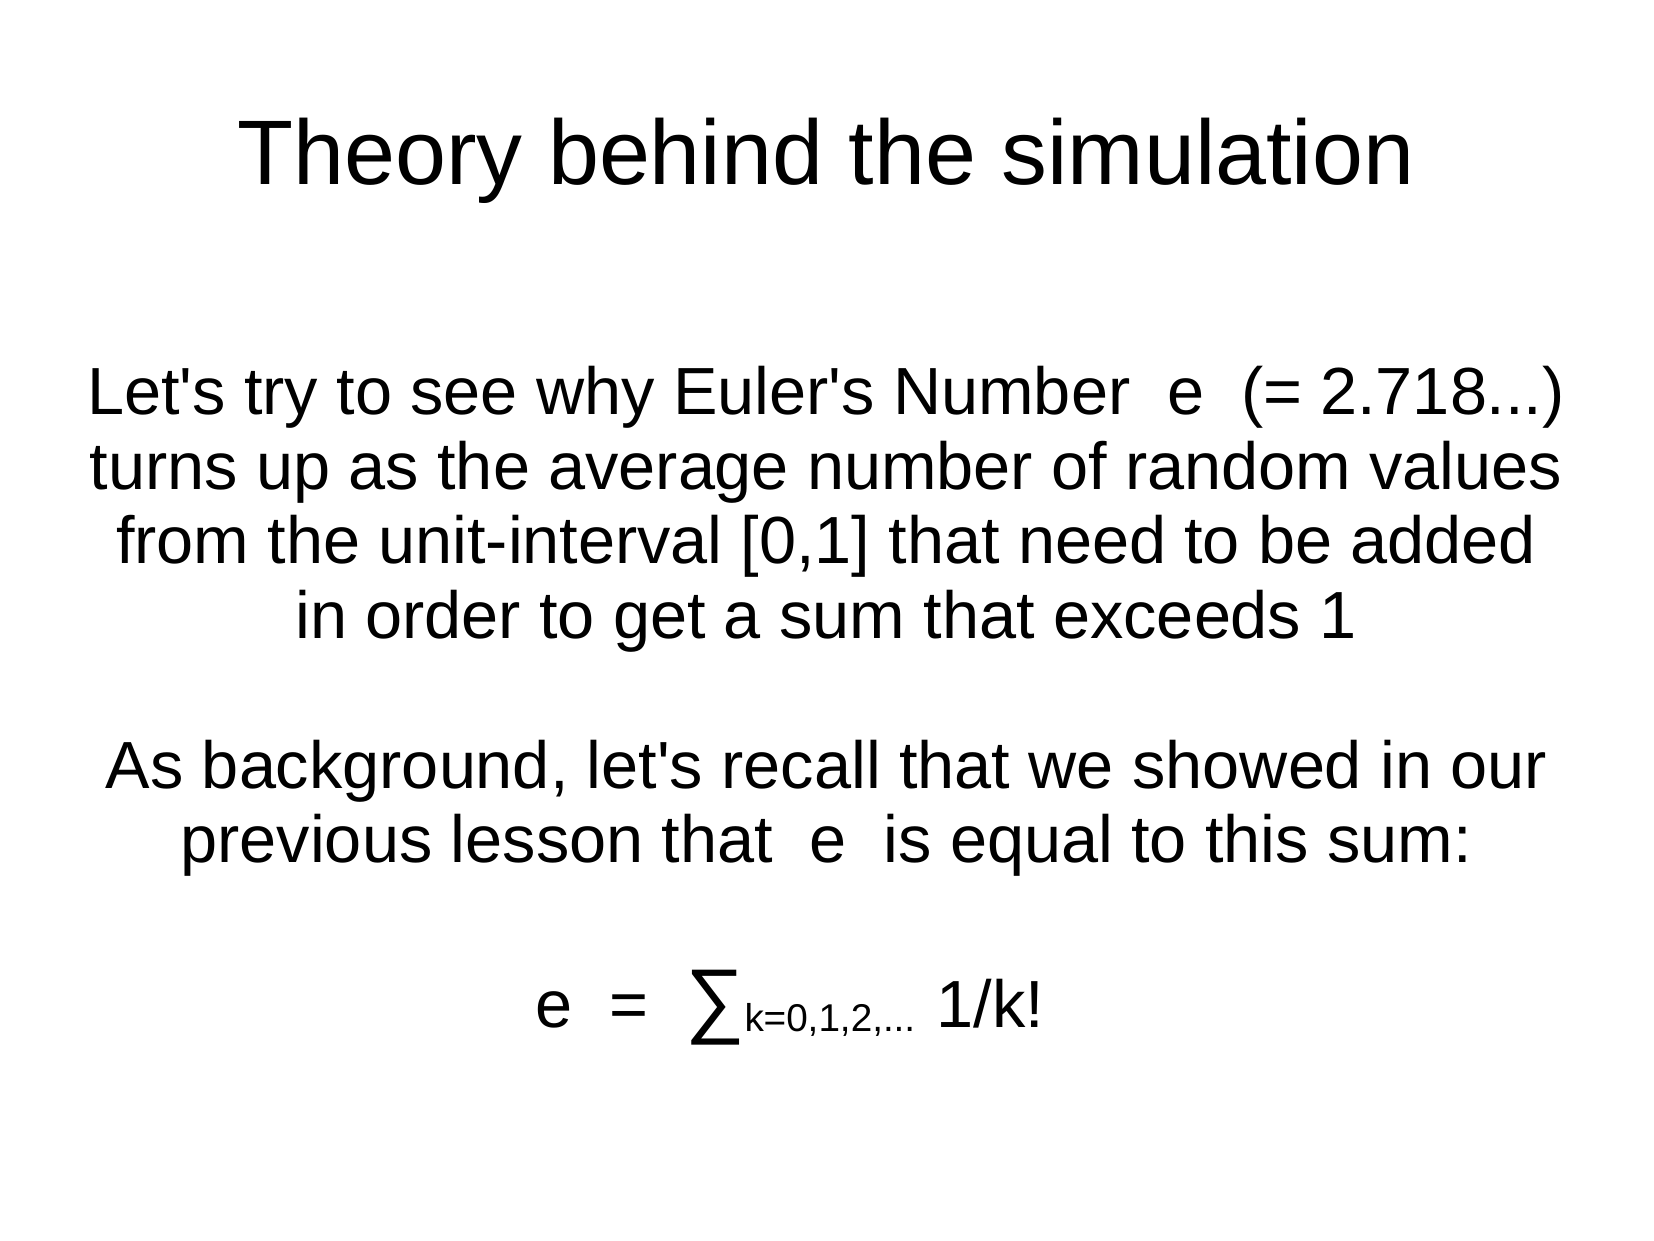

# Theory behind the simulation
Let's try to see why Euler's Number e (= 2.718...) turns up as the average number of random values from the unit-interval [0,1] that need to be added in order to get a sum that exceeds 1
As background, let's recall that we showed in our previous lesson that e is equal to this sum:
e = ∑k=0,1,2,... 1/k!